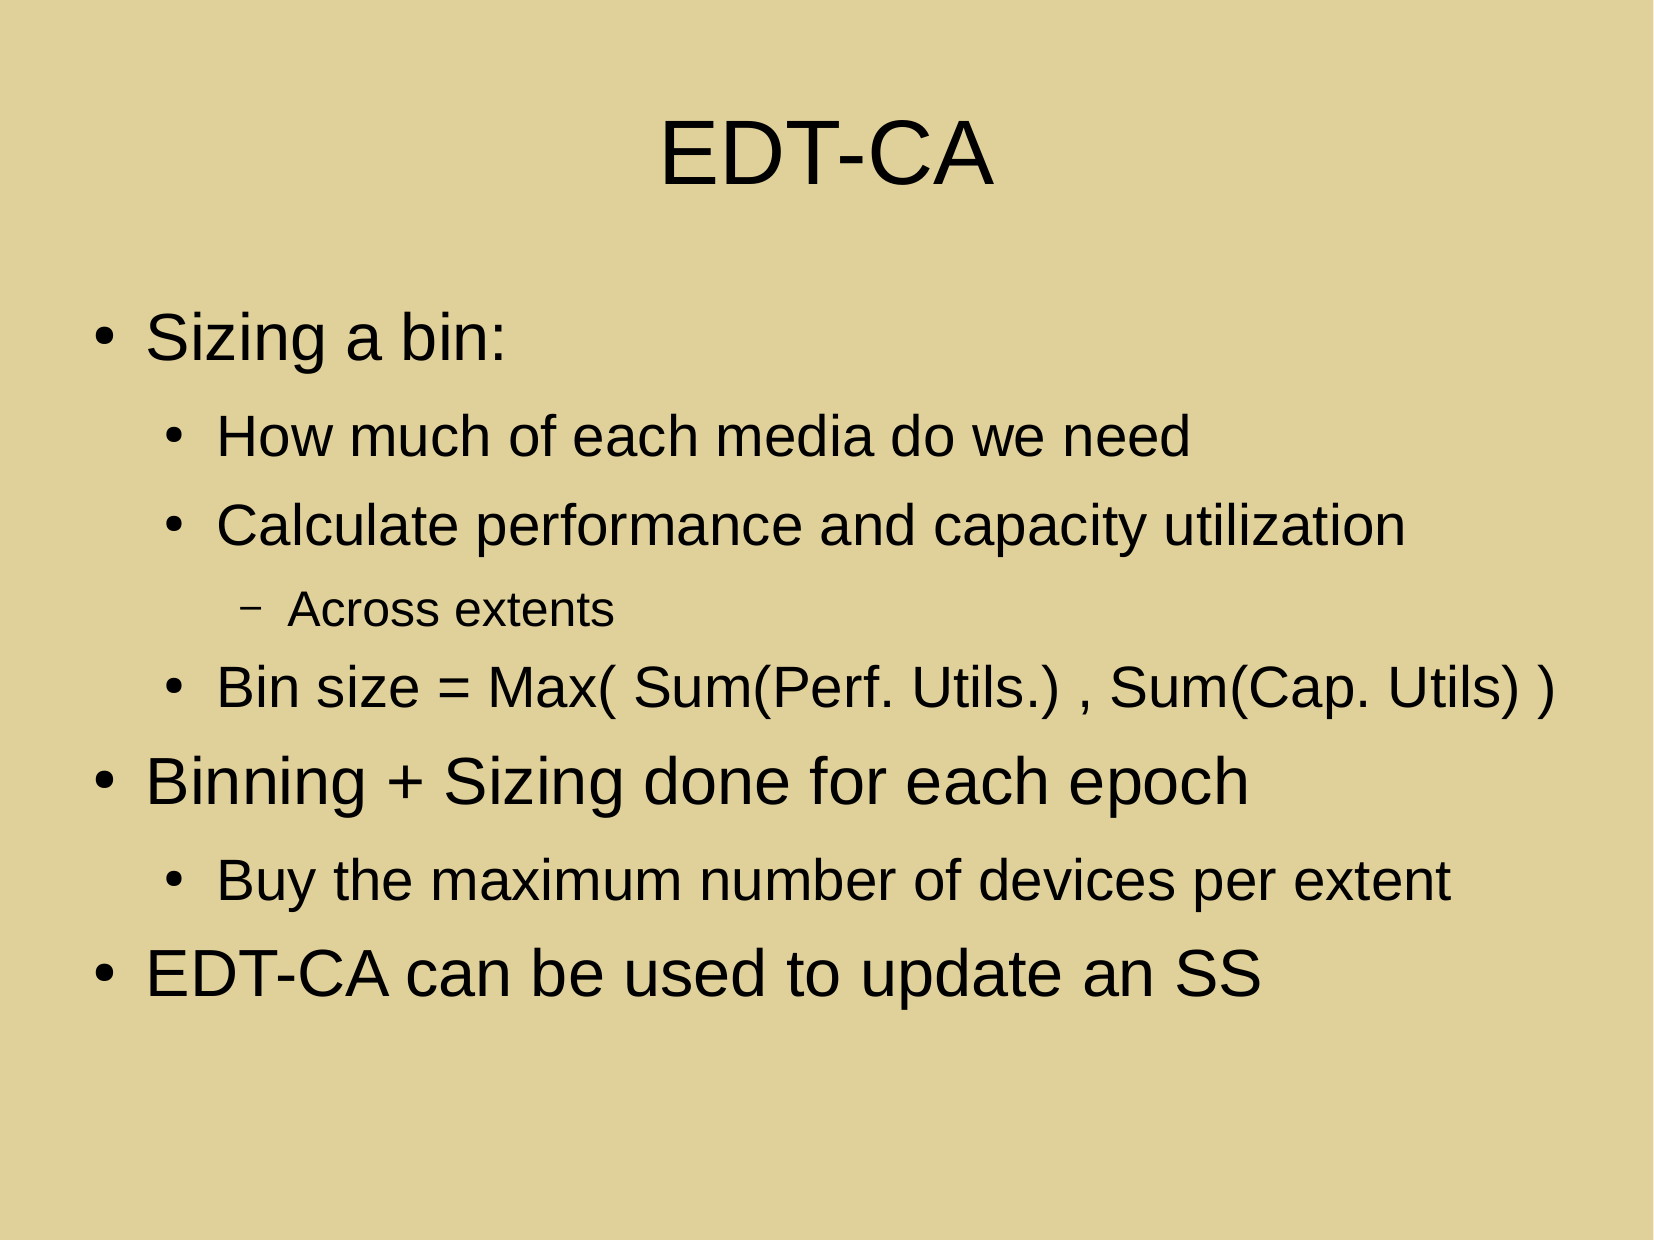

# EDT-CA
Sizing a bin:
How much of each media do we need
Calculate performance and capacity utilization
Across extents
Bin size = Max( Sum(Perf. Utils.) , Sum(Cap. Utils) )
Binning + Sizing done for each epoch
Buy the maximum number of devices per extent
EDT-CA can be used to update an SS